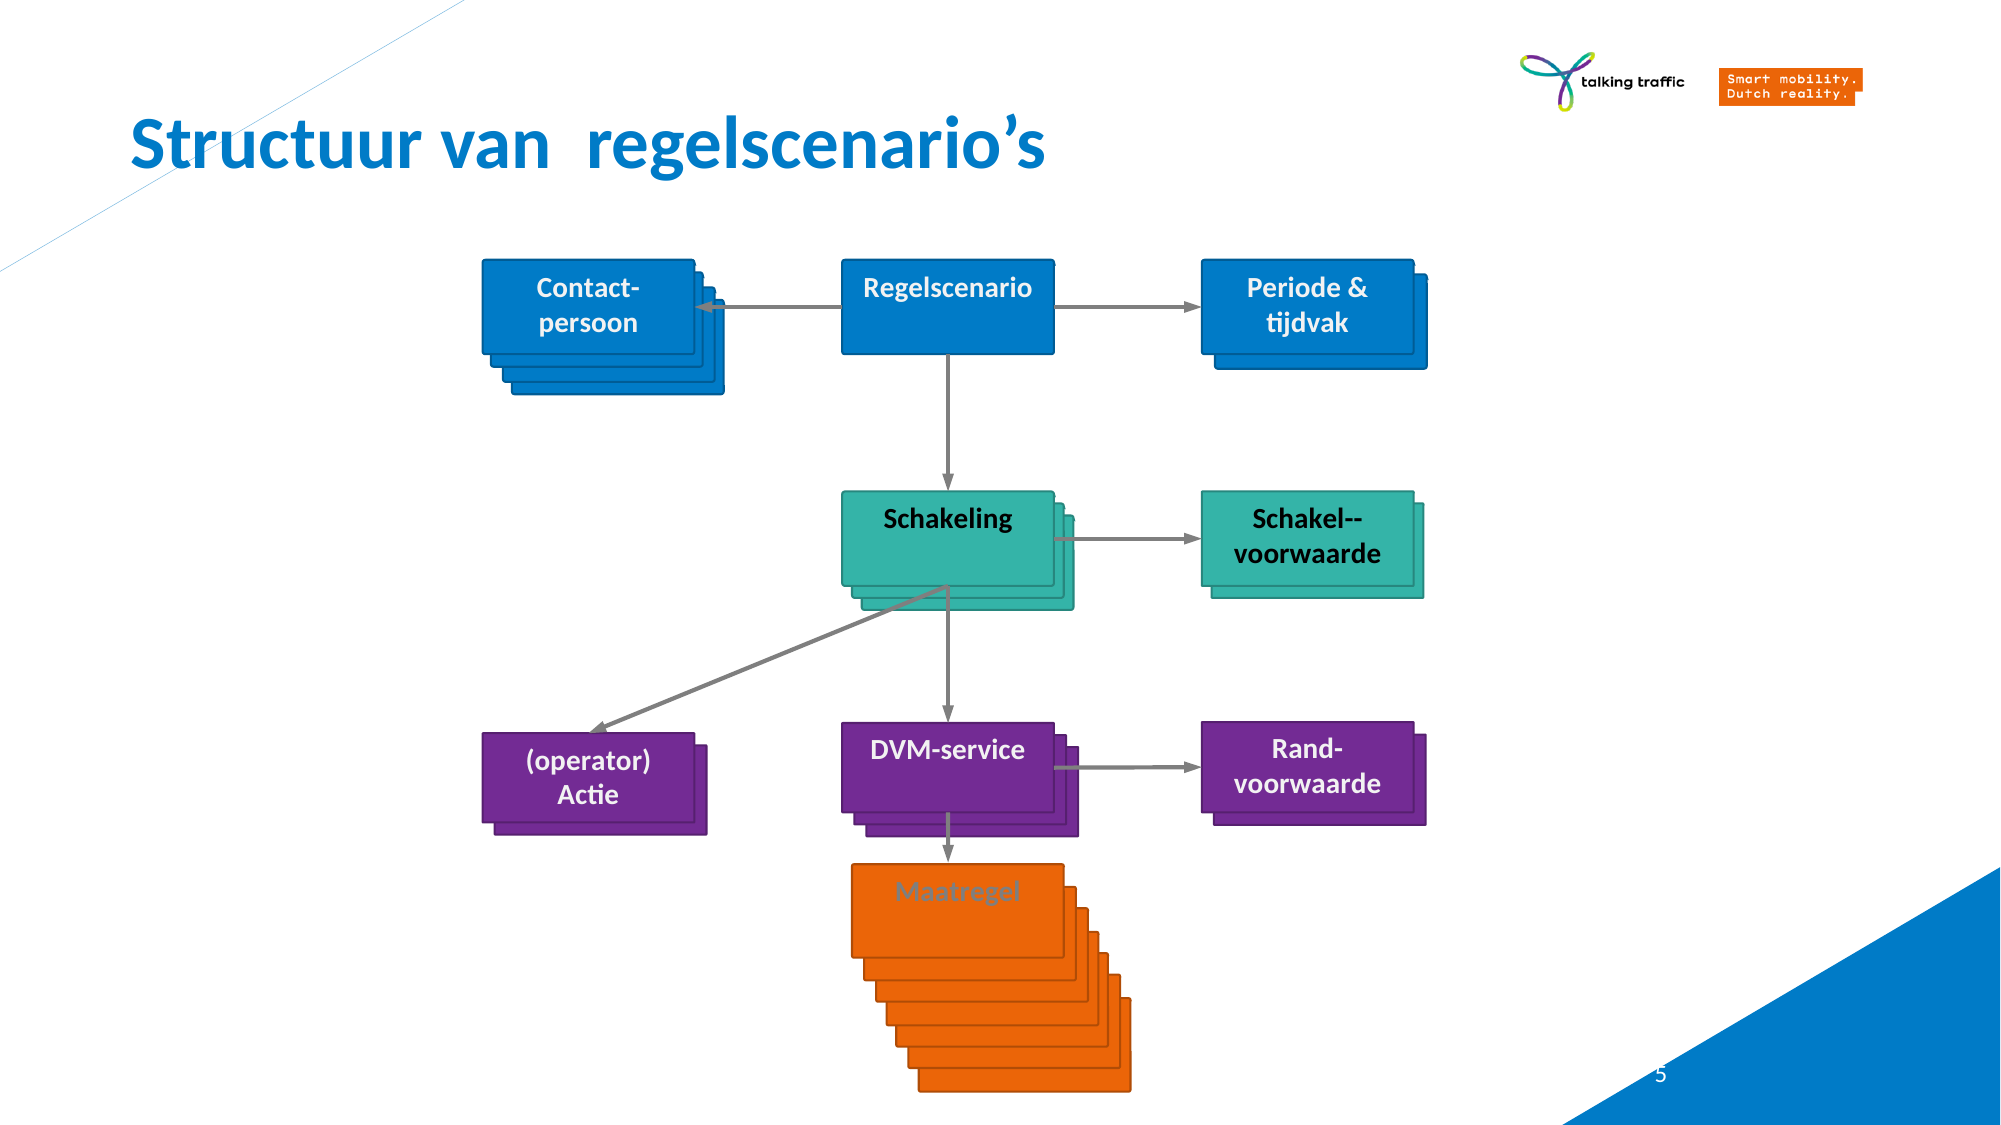

# Structuur van regelscenario’s
Contact-persoon
Regelscenario
Periode & tijdvak
Contact-persoon
Periode & tijdvak
Contact-persoon
Contact-persoon
Schakeling
Schakel--voorwaarde
Schakel--voorwaarde
Schakeling
Schakeling
Rand-voorwaarde
DVM-service
(operator)
Actie
Rand-voorwaarde
DVM-service
(operator)
Actie
DVM-service
Maatregel
3
3